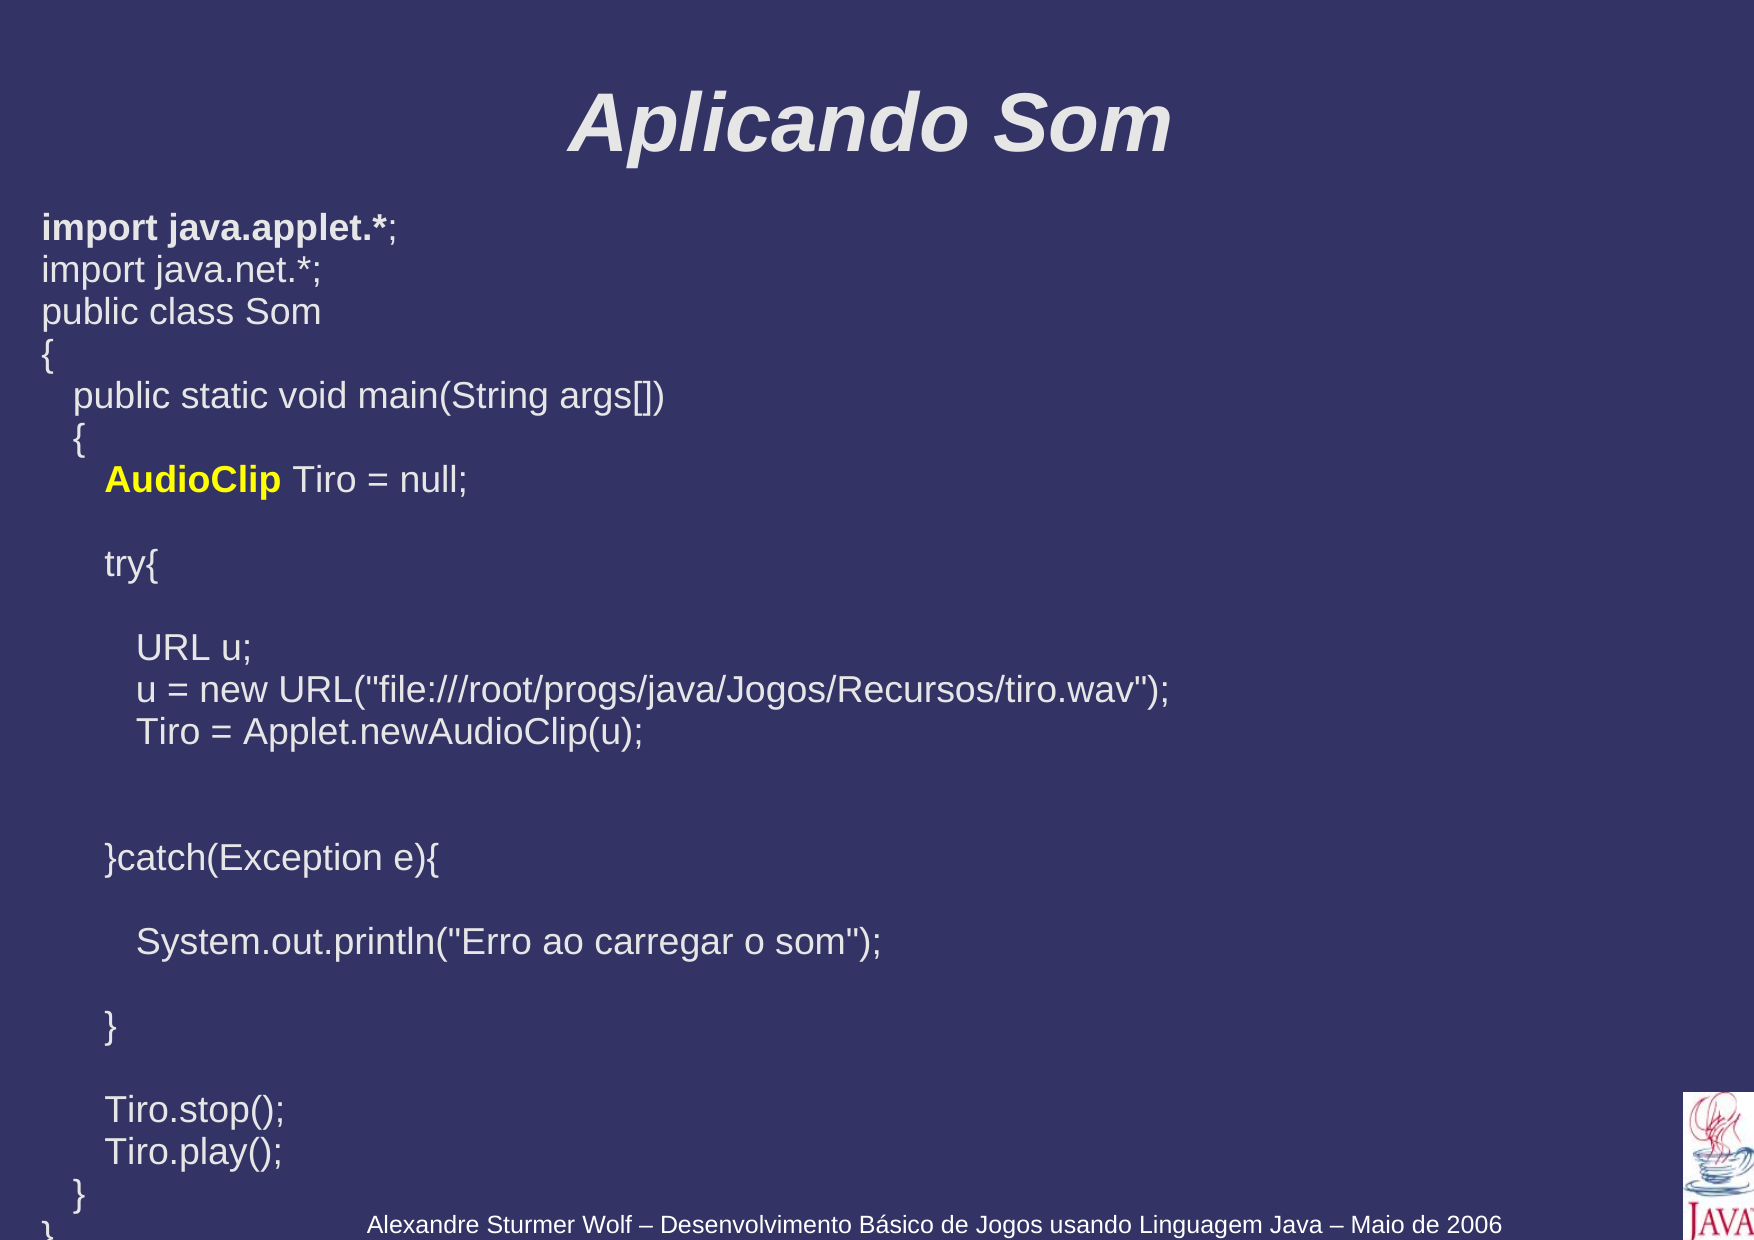

# Aplicando Som
import java.applet.*;
import java.net.*;
public class Som
{
 public static void main(String args[])
 {
 AudioClip Tiro = null;
 try{
 URL u;
 u = new URL("file:///root/progs/java/Jogos/Recursos/tiro.wav");
 Tiro = Applet.newAudioClip(u);
 }catch(Exception e){
 System.out.println("Erro ao carregar o som");
 }
 Tiro.stop();
 Tiro.play();
 }
}